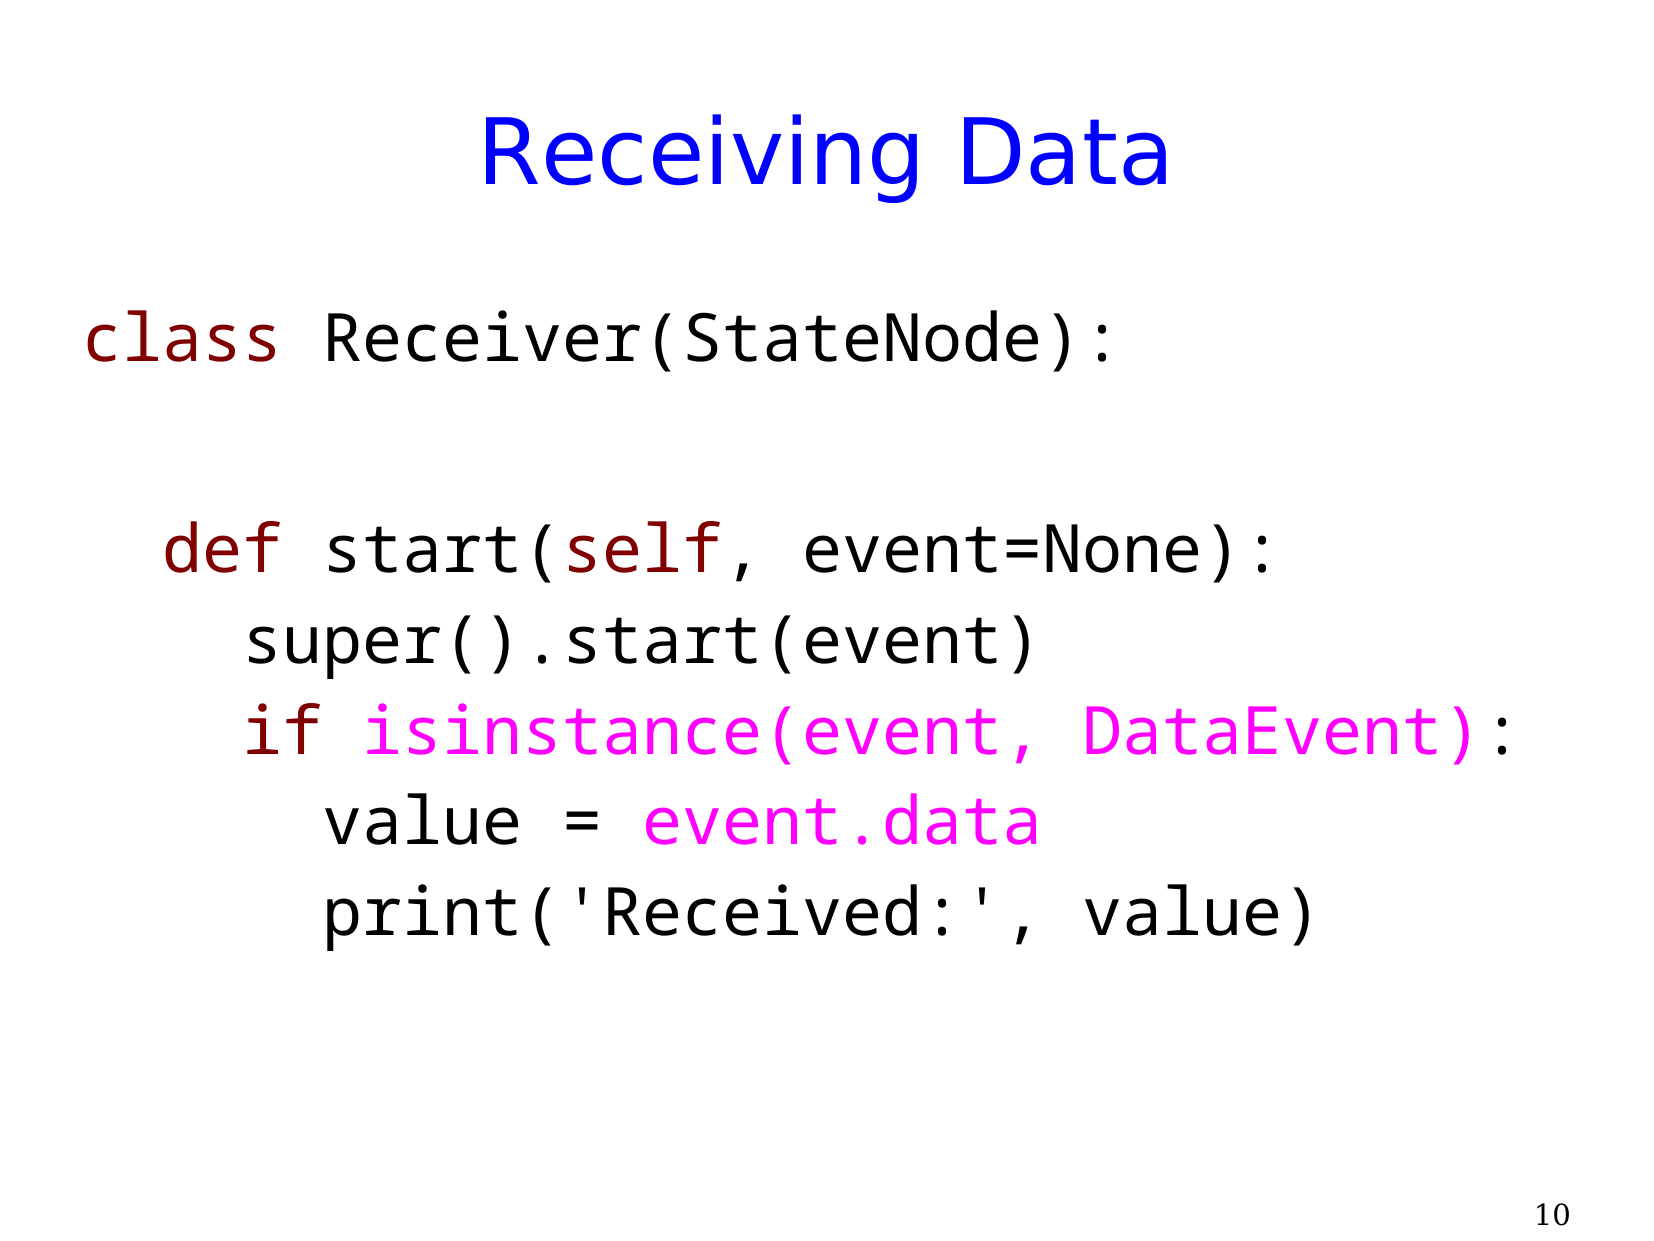

# Receiving Data
class Receiver(StateNode):
 def start(self, event=None):
 super().start(event)
 if isinstance(event, DataEvent):
 value = event.data
 print('Received:', value)
10